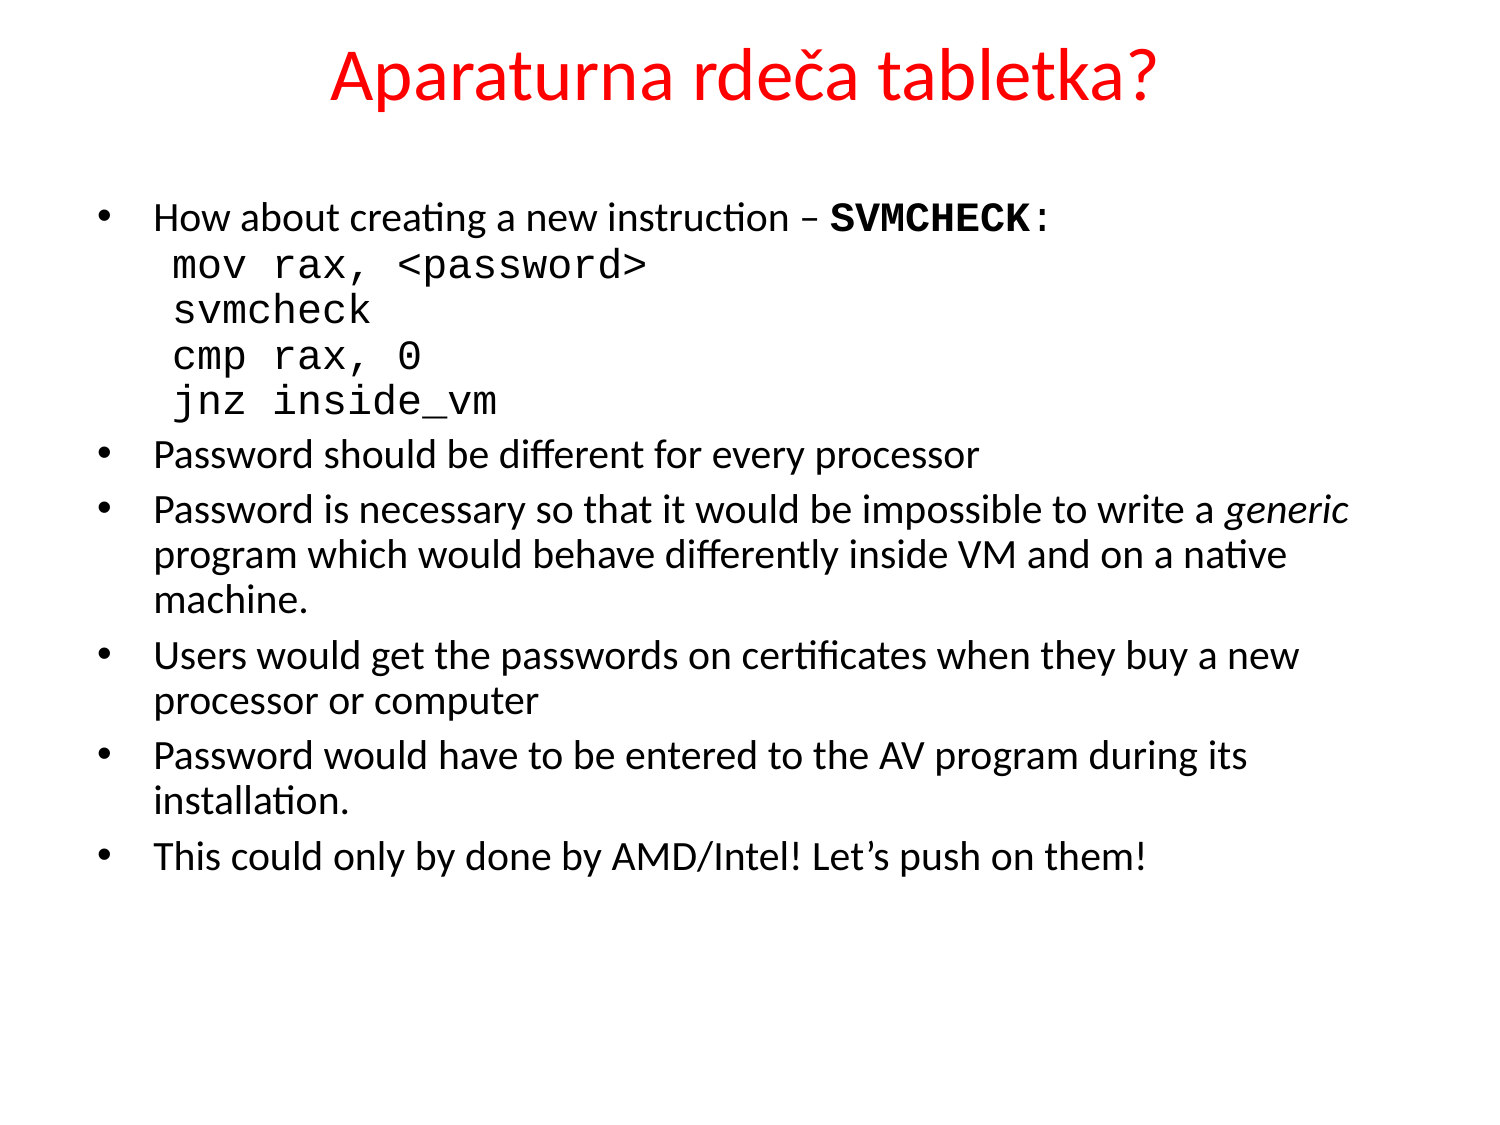

# Aparaturna rdeča tabletka?
How about creating a new instruction – SVMCHECK:
mov rax, <password>
svmcheck
cmp rax, 0
jnz inside_vm
Password should be different for every processor
Password is necessary so that it would be impossible to write a generic program which would behave differently inside VM and on a native machine.
Users would get the passwords on certificates when they buy a new processor or computer
Password would have to be entered to the AV program during its installation.
This could only by done by AMD/Intel! Let’s push on them!